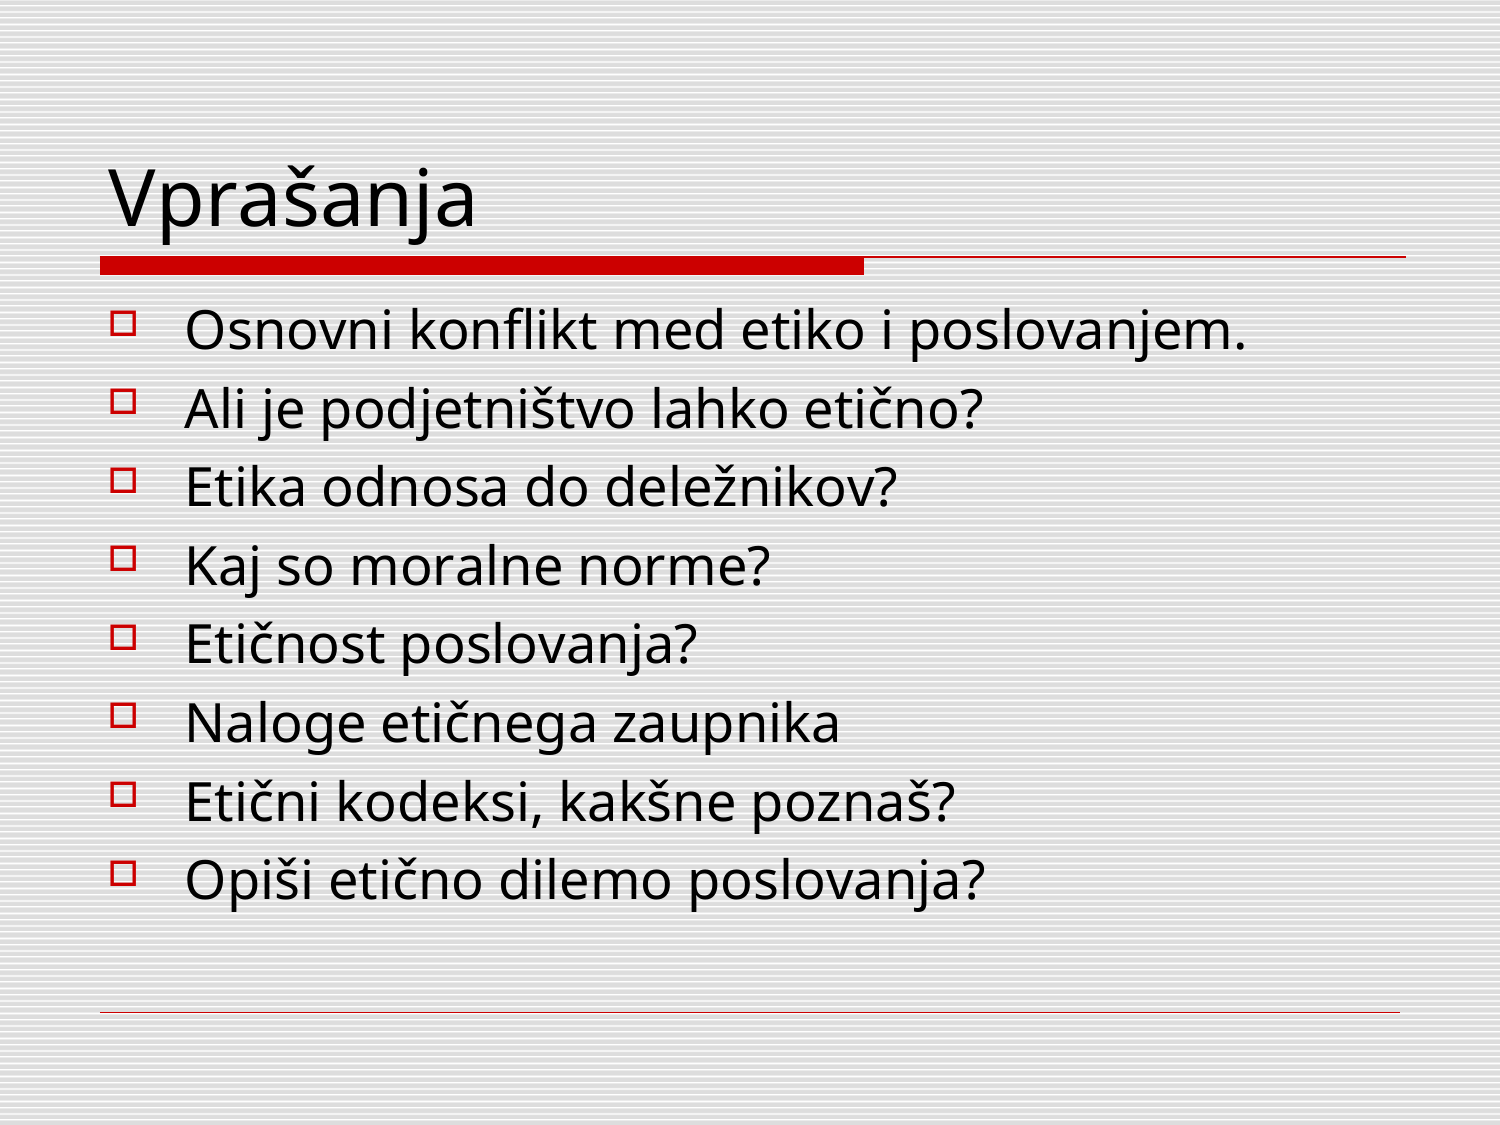

# Vprašanja
Osnovni konflikt med etiko i poslovanjem.
Ali je podjetništvo lahko etično?
Etika odnosa do deležnikov?
Kaj so moralne norme?
Etičnost poslovanja?
Naloge etičnega zaupnika
Etični kodeksi, kakšne poznaš?
Opiši etično dilemo poslovanja?